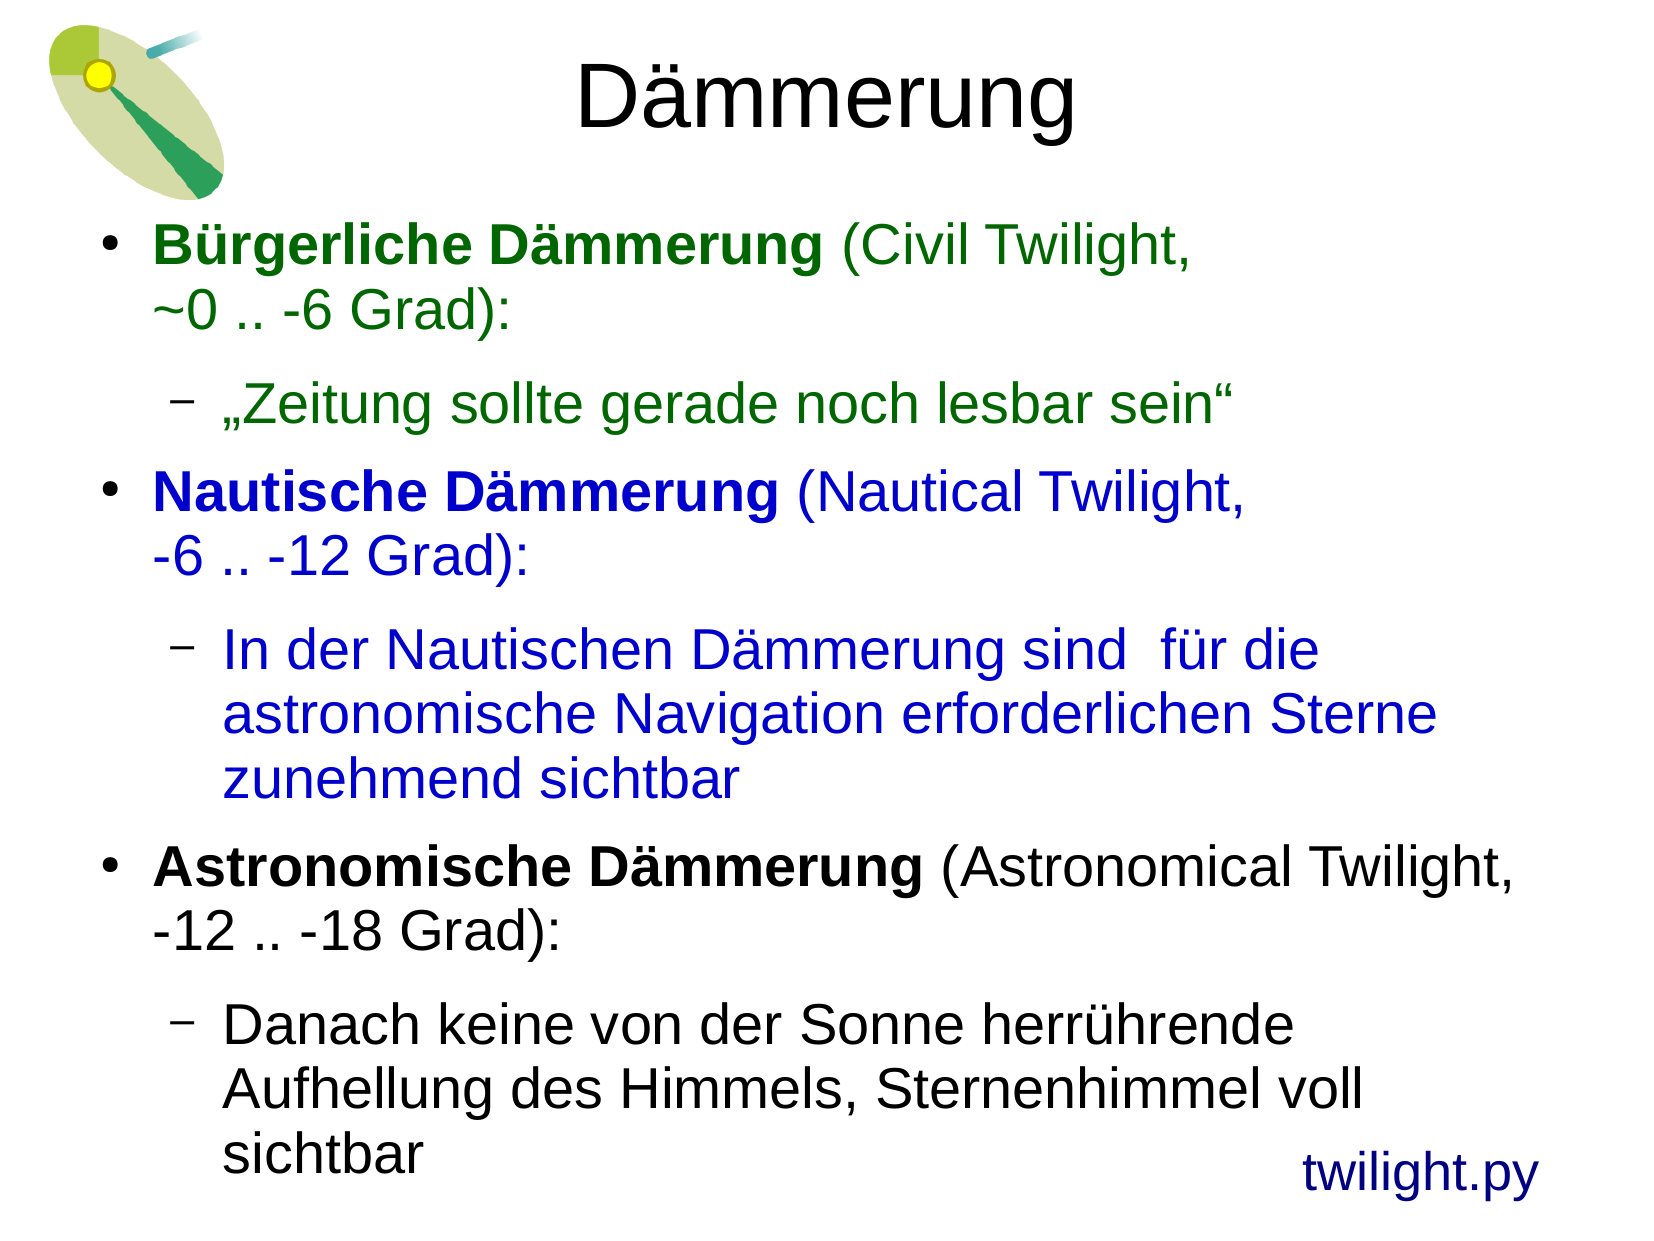

Dämmerung
# Bürgerliche Dämmerung (Civil Twilight, ~0 .. -6 Grad):
„Zeitung sollte gerade noch lesbar sein“
Nautische Dämmerung (Nautical Twilight,
-6 .. -12 Grad):
In der Nautischen Dämmerung sind für die astronomische Navigation erforderlichen Sterne zunehmend sichtbar
Astronomische Dämmerung (Astronomical Twilight,
-12 .. -18 Grad):
Danach keine von der Sonne herrührende Aufhellung des Himmels, Sternenhimmel voll sichtbar
twilight.py